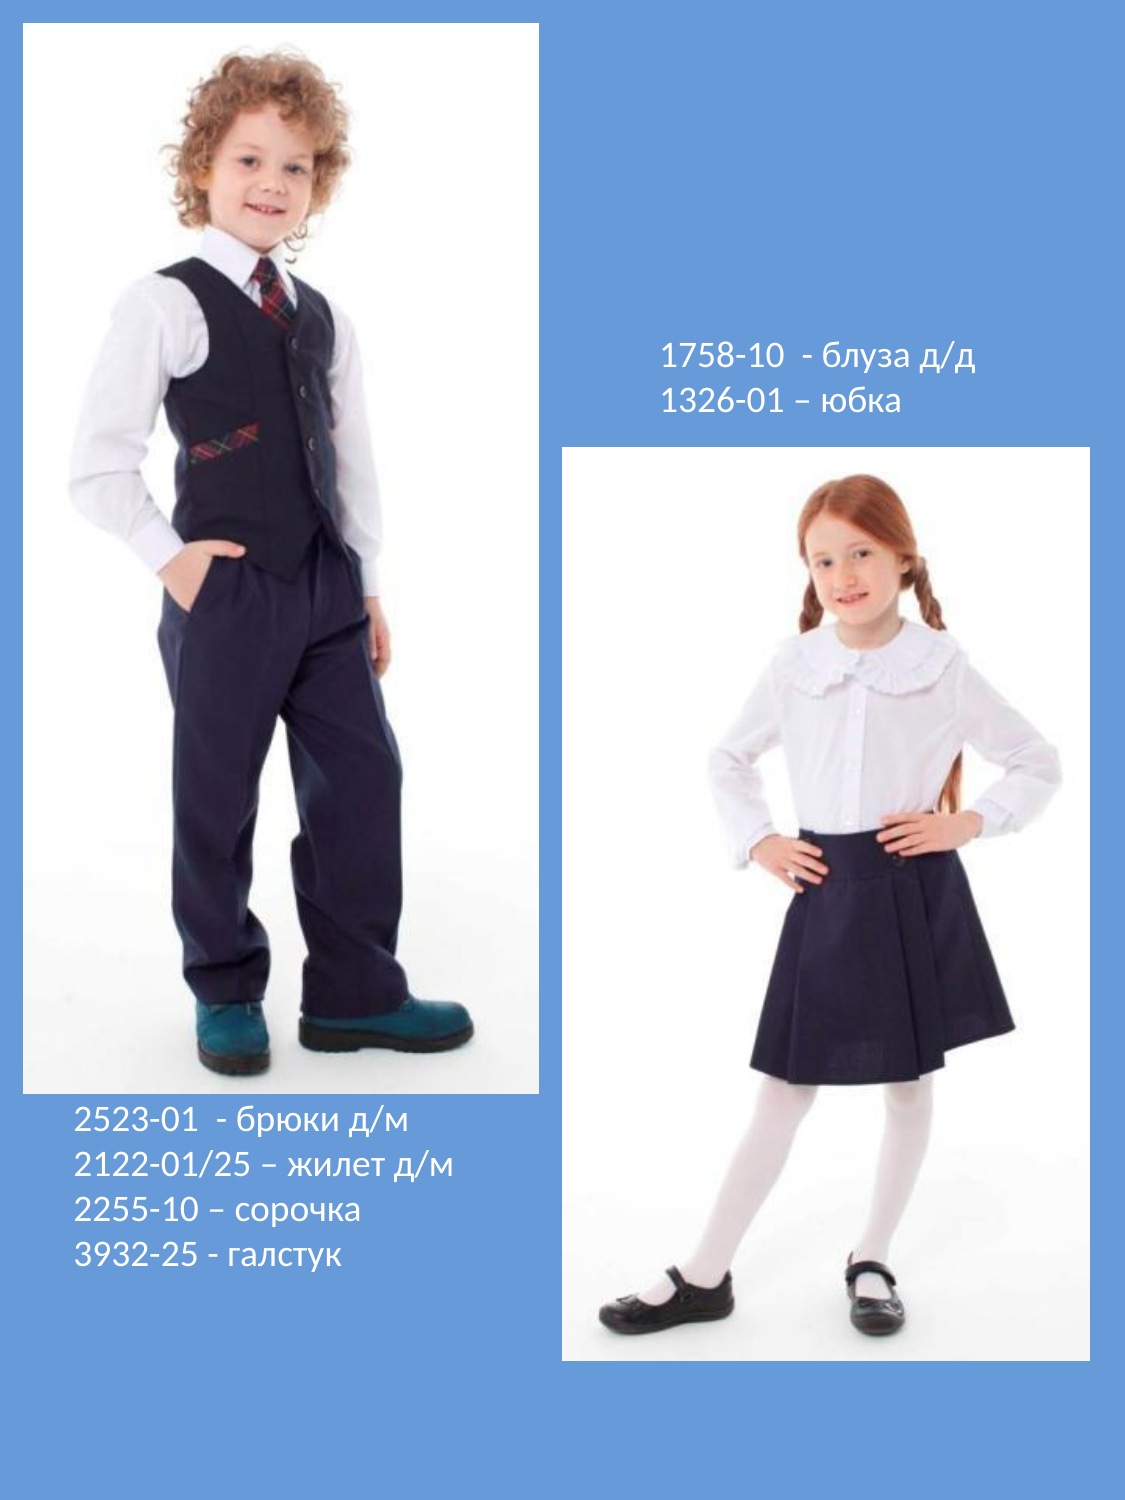

1758-10 - блуза д/д
1326-01 – юбка
2523-01 - брюки д/м
2122-01/25 – жилет д/м
2255-10 – сорочка
3932-25 - галстук